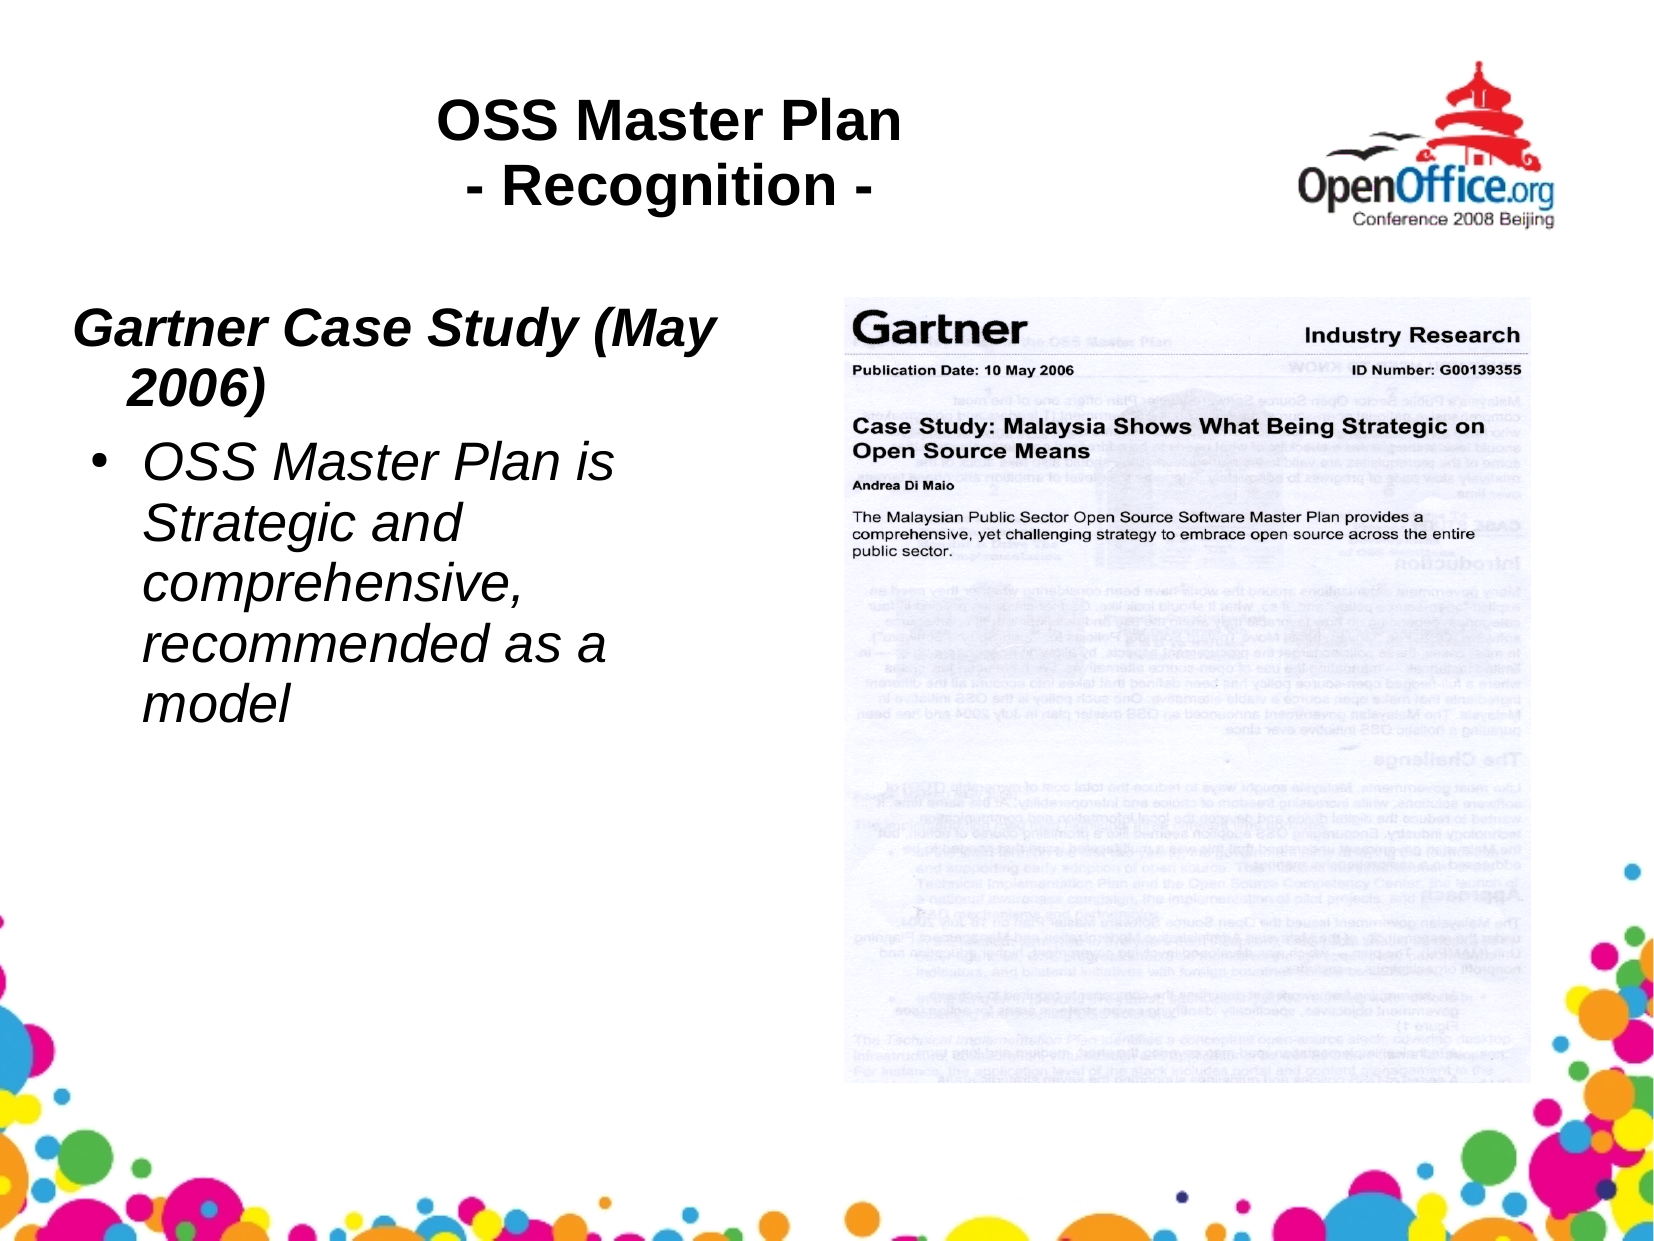

# OSS Master Plan - Recognition -
Gartner Case Study (May 2006)
OSS Master Plan is Strategic and comprehensive, recommended as a model